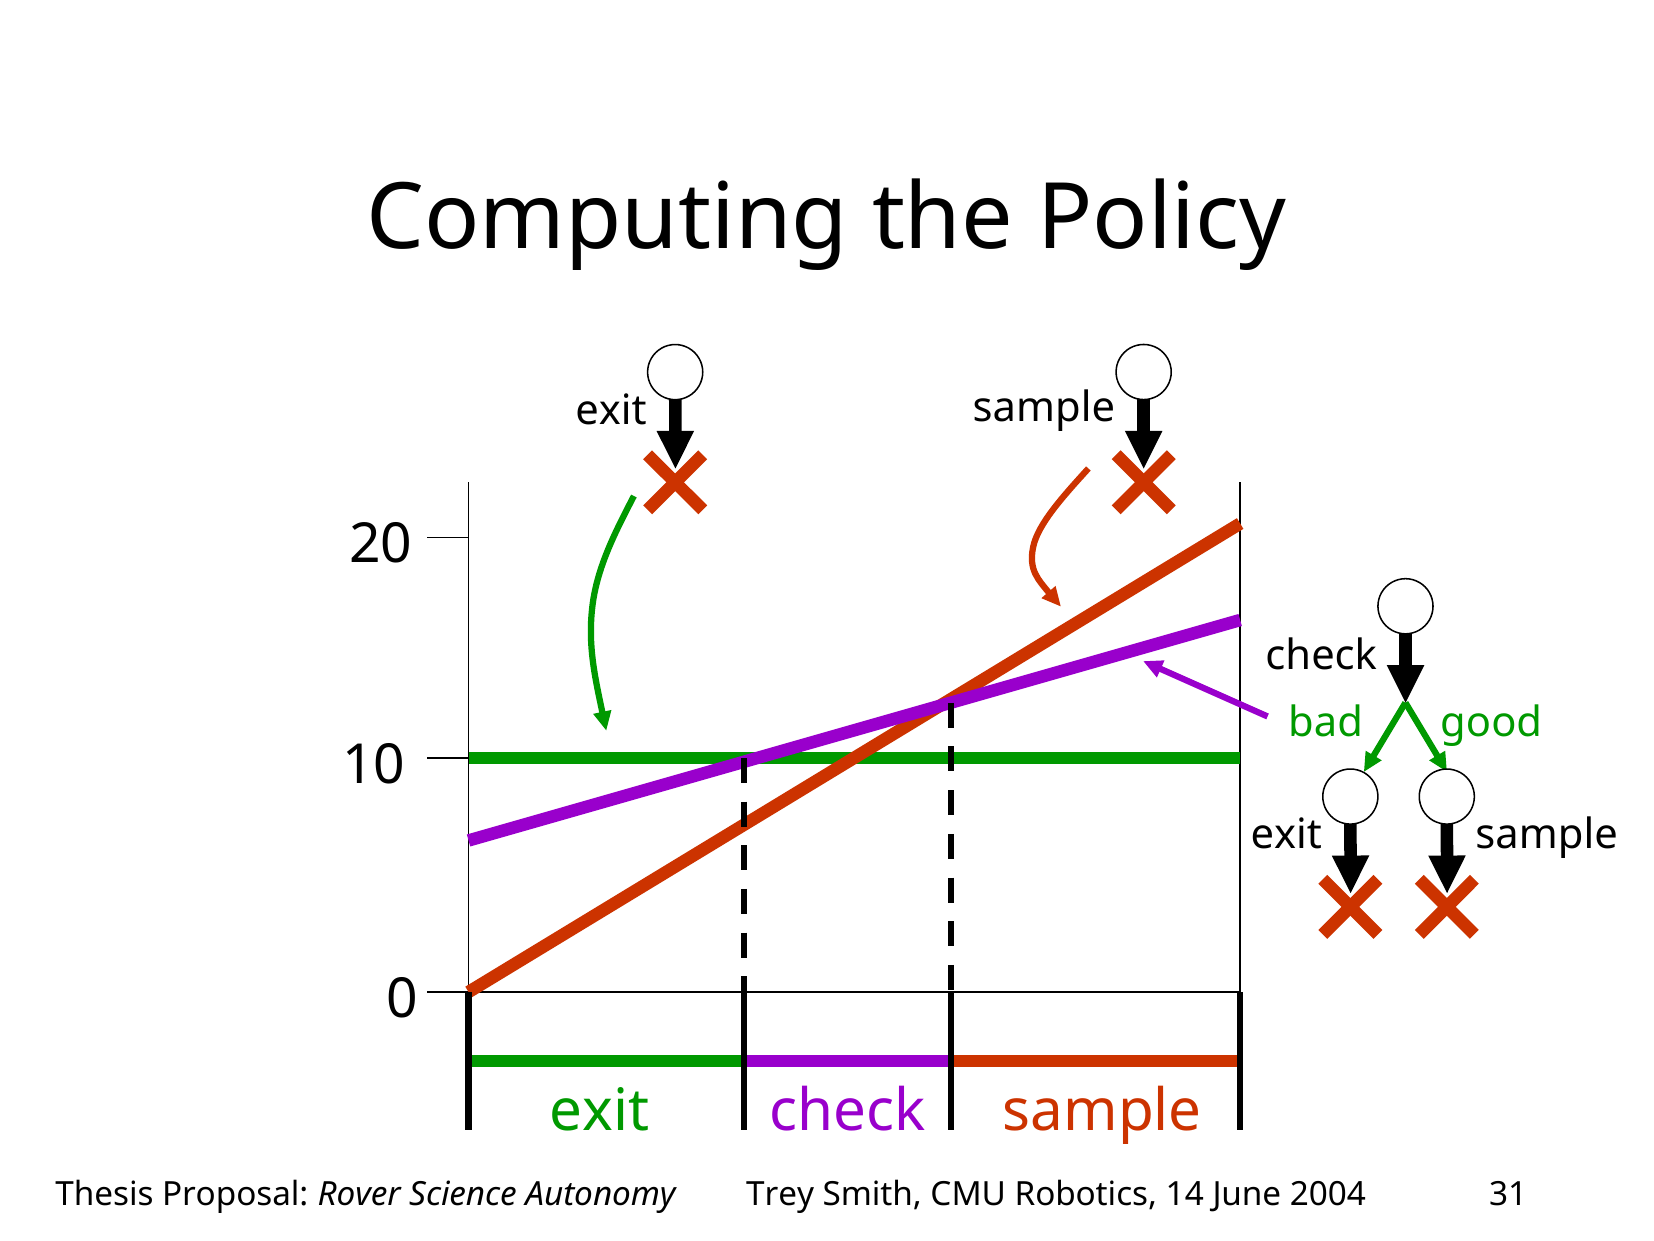

# Computing the Policy
exit
sample
20
check
bad
good
10
exit
sample
0
exit
check
sample